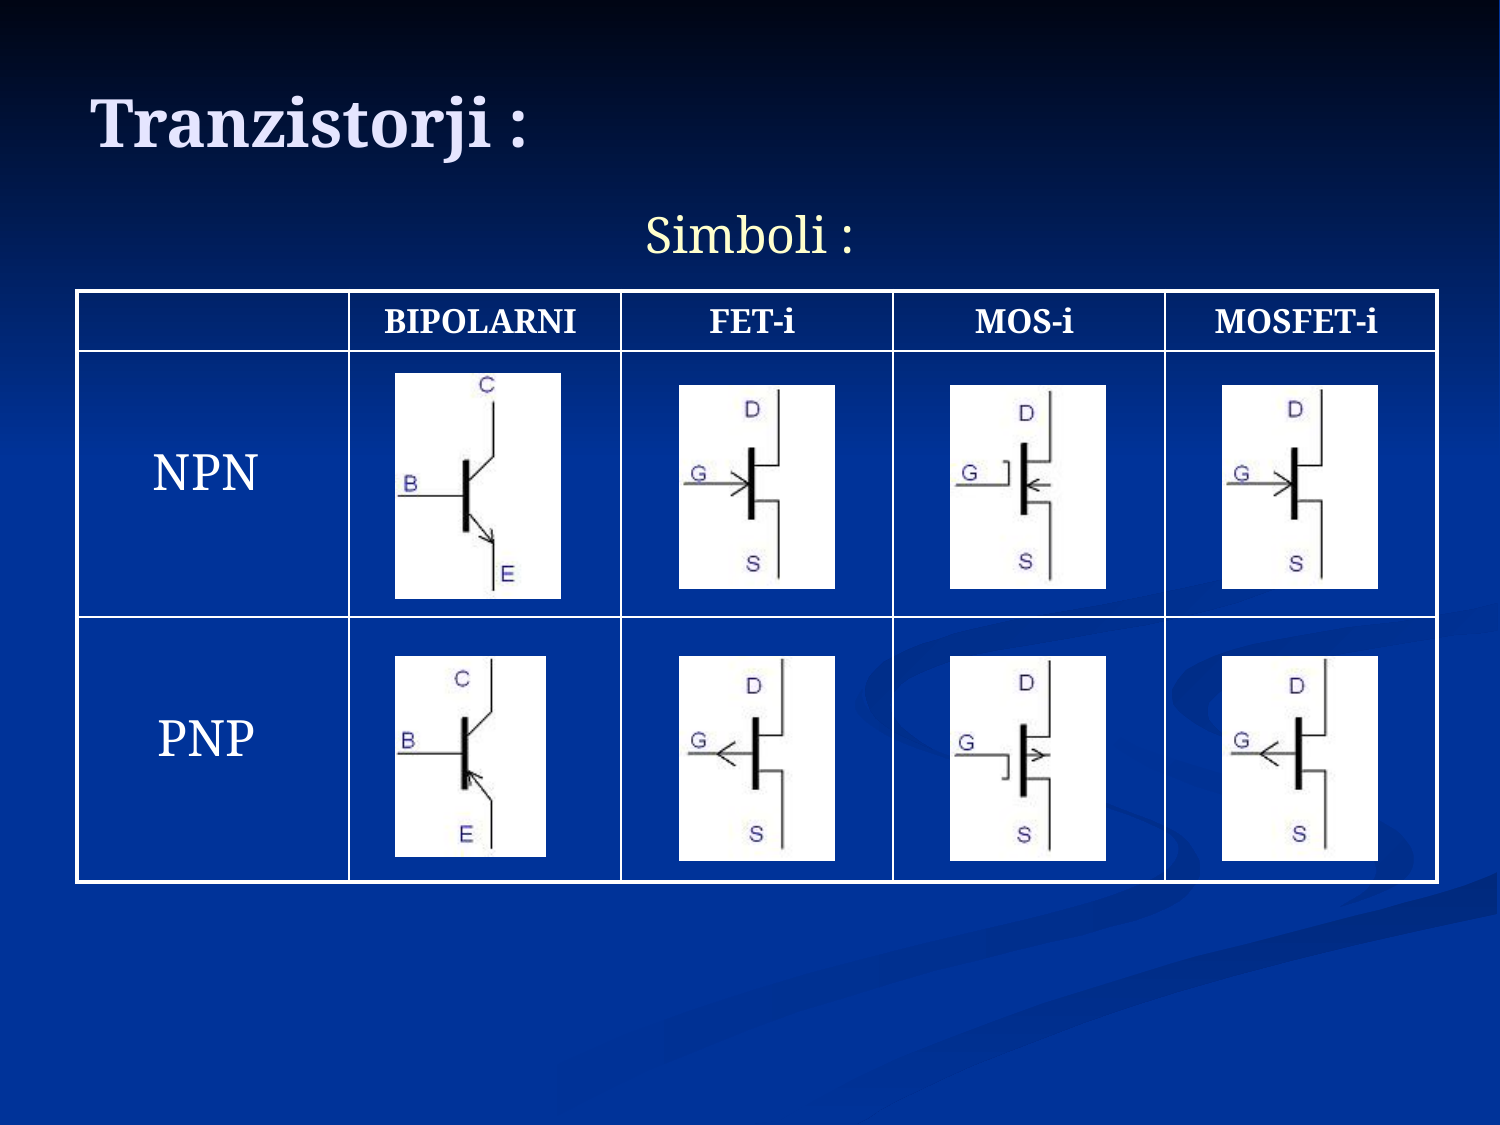

# Tranzistorji :
Simboli :
| | BIPOLARNI | FET-i | MOS-i | MOSFET-i |
| --- | --- | --- | --- | --- |
| NPN | | | | |
| PNP | | | | |